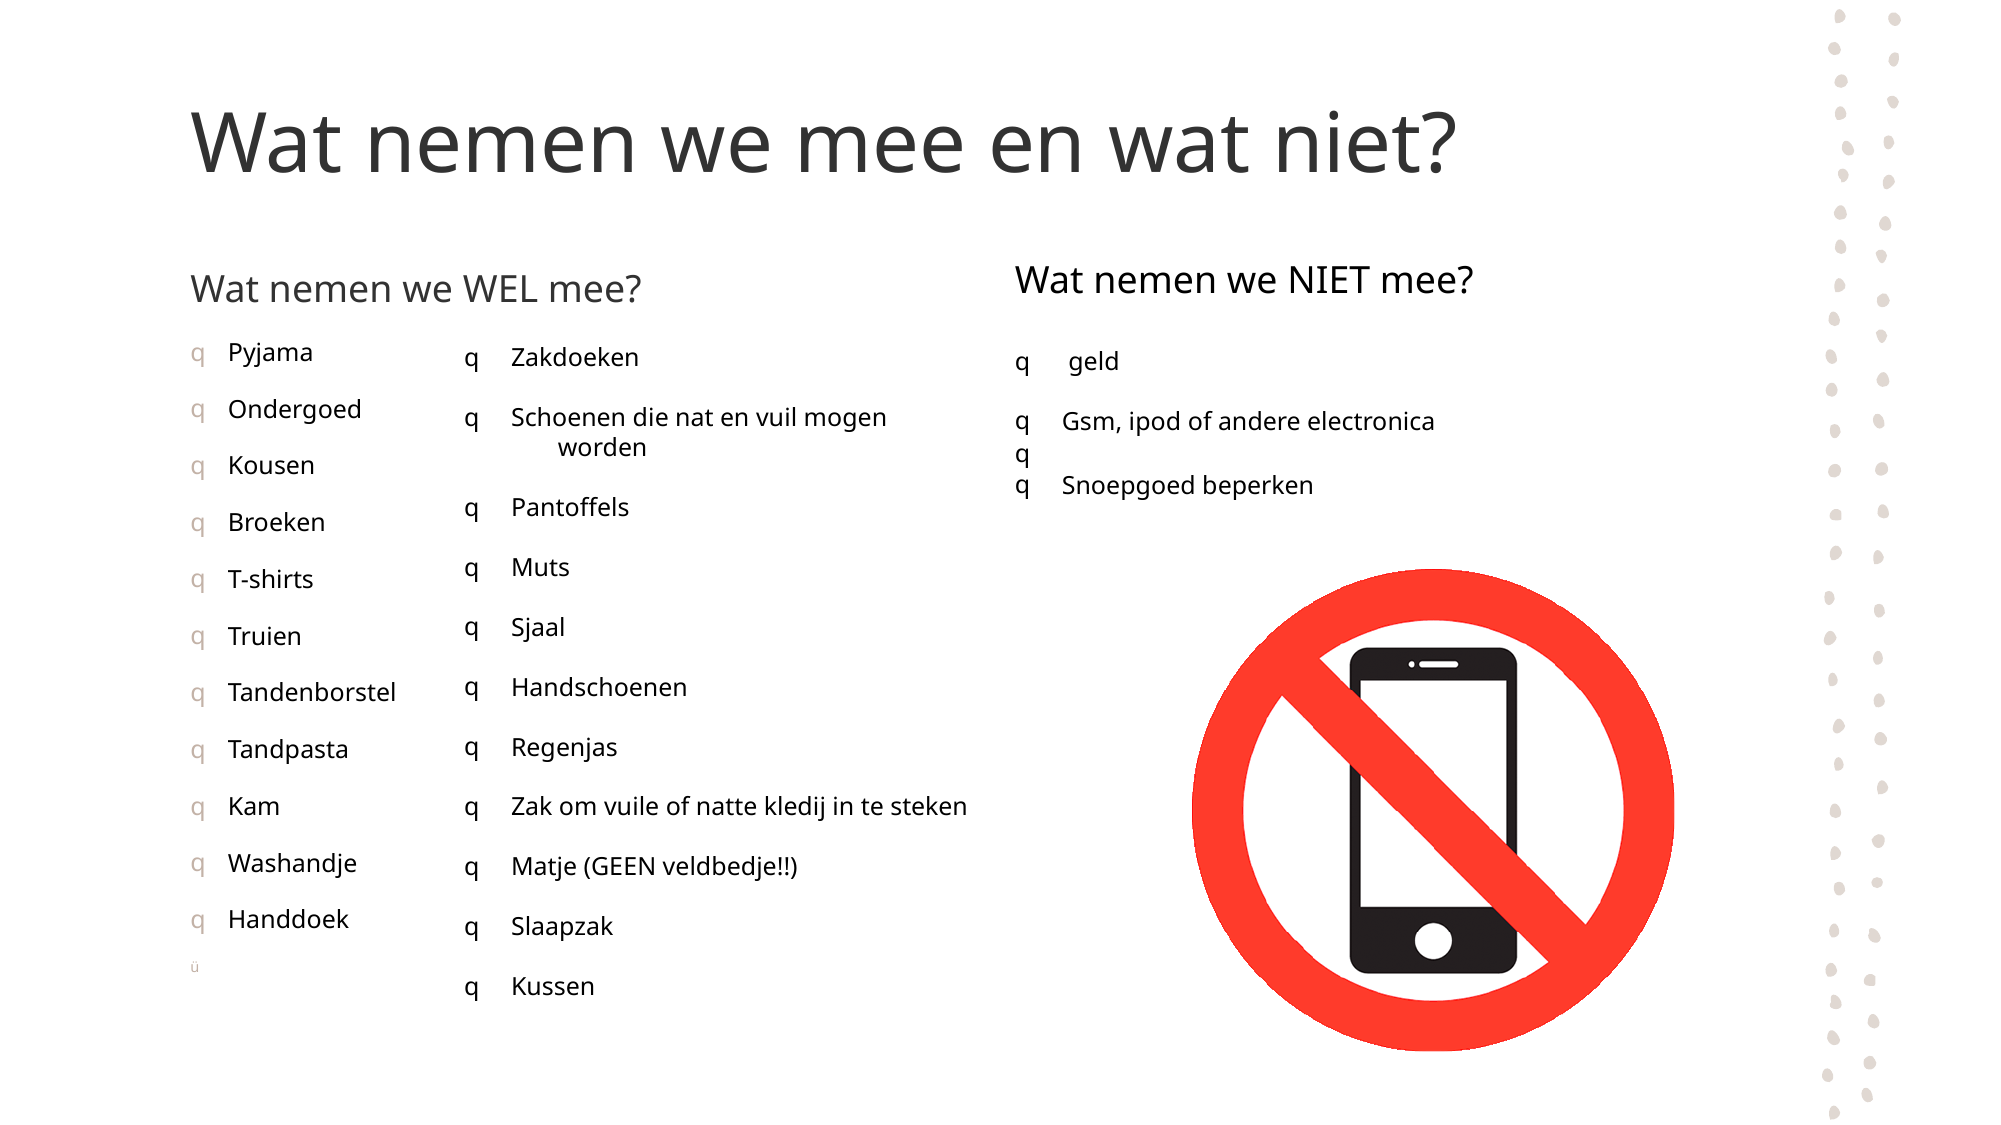

# Wat nemen we mee en wat niet?
Wat nemen we WEL mee?
Pyjama
Ondergoed
Kousen
Broeken
T-shirts
Truien
Tandenborstel
Tandpasta
Kam
Washandje
Handdoek
Wat nemen we NIET mee?
 geld
Gsm, ipod of andere electronica
Snoepgoed beperken
Zakdoeken
Schoenen die nat en vuil mogen worden
Pantoffels
Muts
Sjaal
Handschoenen
Regenjas
Zak om vuile of natte kledij in te steken
Matje (GEEN veldbedje!!)
Slaapzak
Kussen